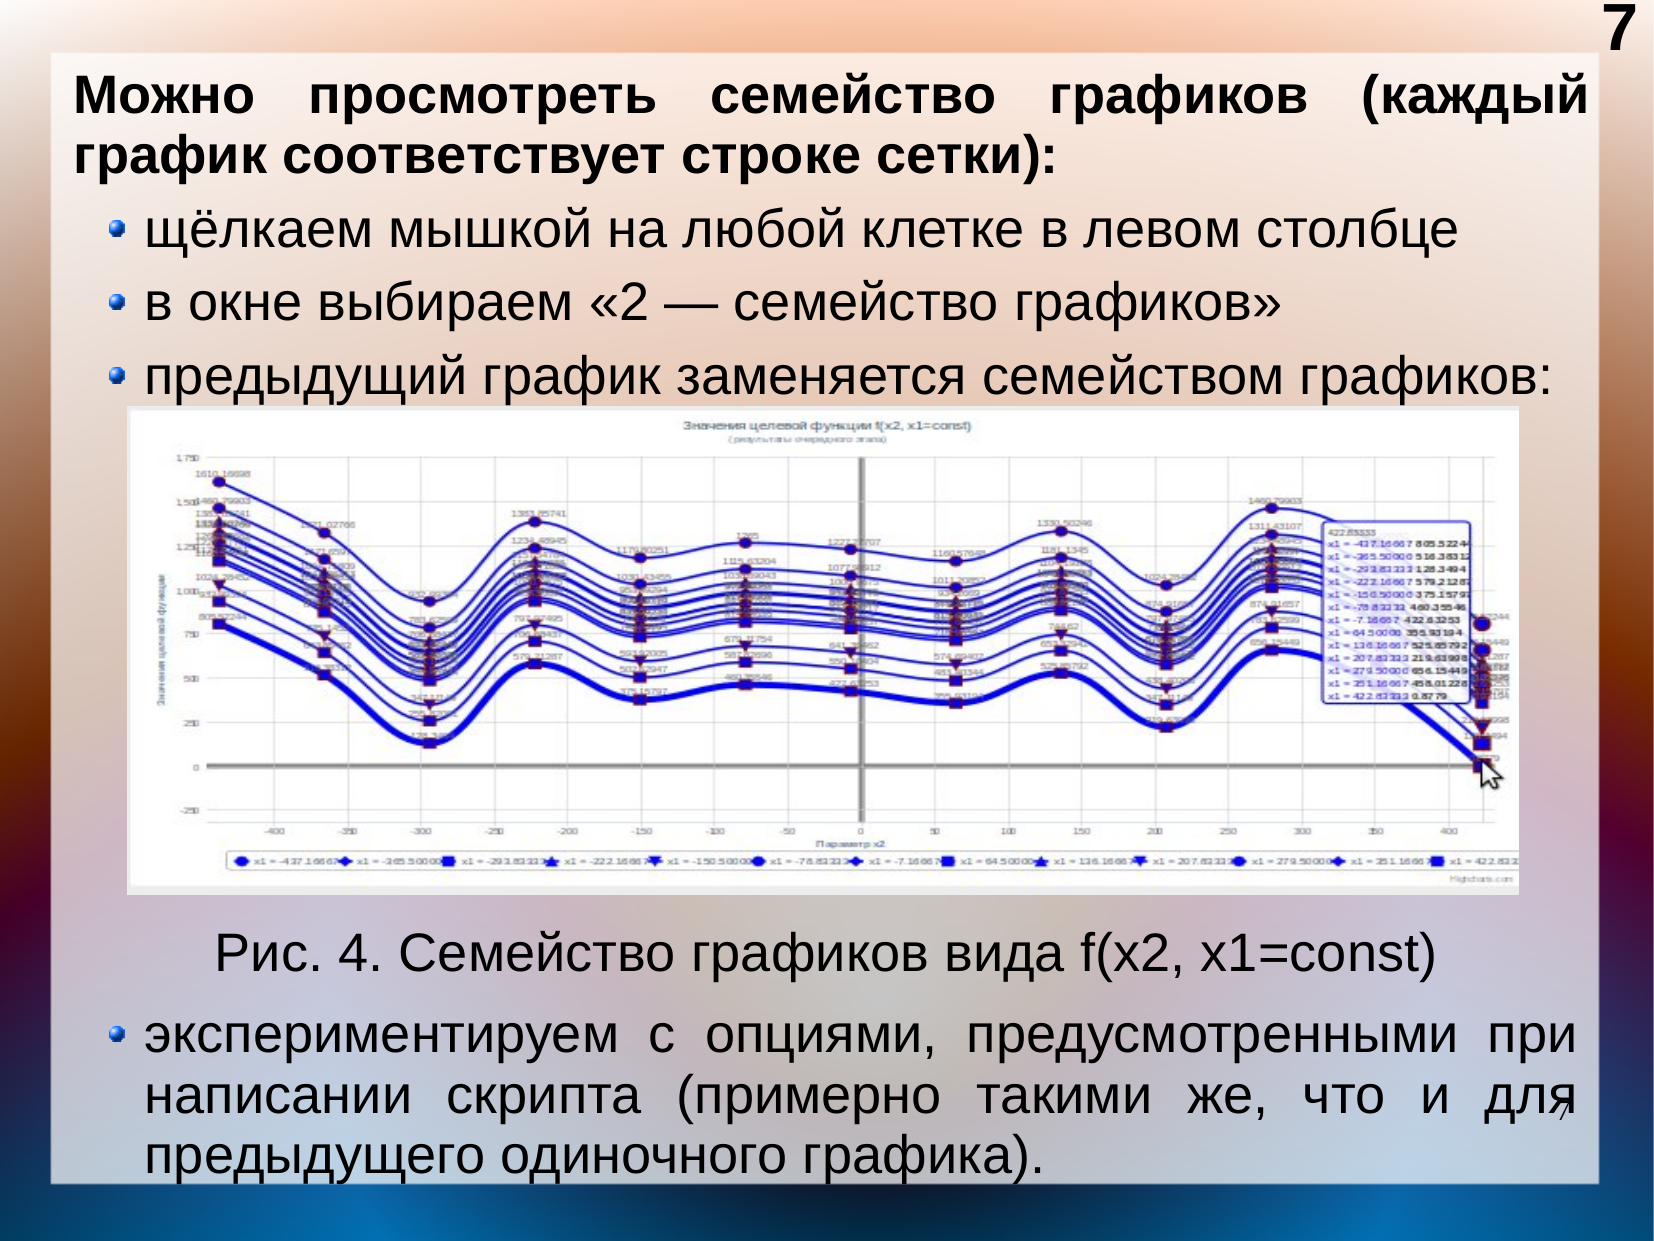

Можно просмотреть семейство графиков (каждый график соответствует строке сетки):
щёлкаем мышкой на любой клетке в левом столбце
в окне выбираем «2 — семейство графиков»
предыдущий график заменяется семейством графиков:
Рис. 4. Семейство графиков вида f(x2, x1=const)
экспериментируем с опциями, предусмотренными при написании скрипта (примерно такими же, что и для предыдущего одиночного графика).
7